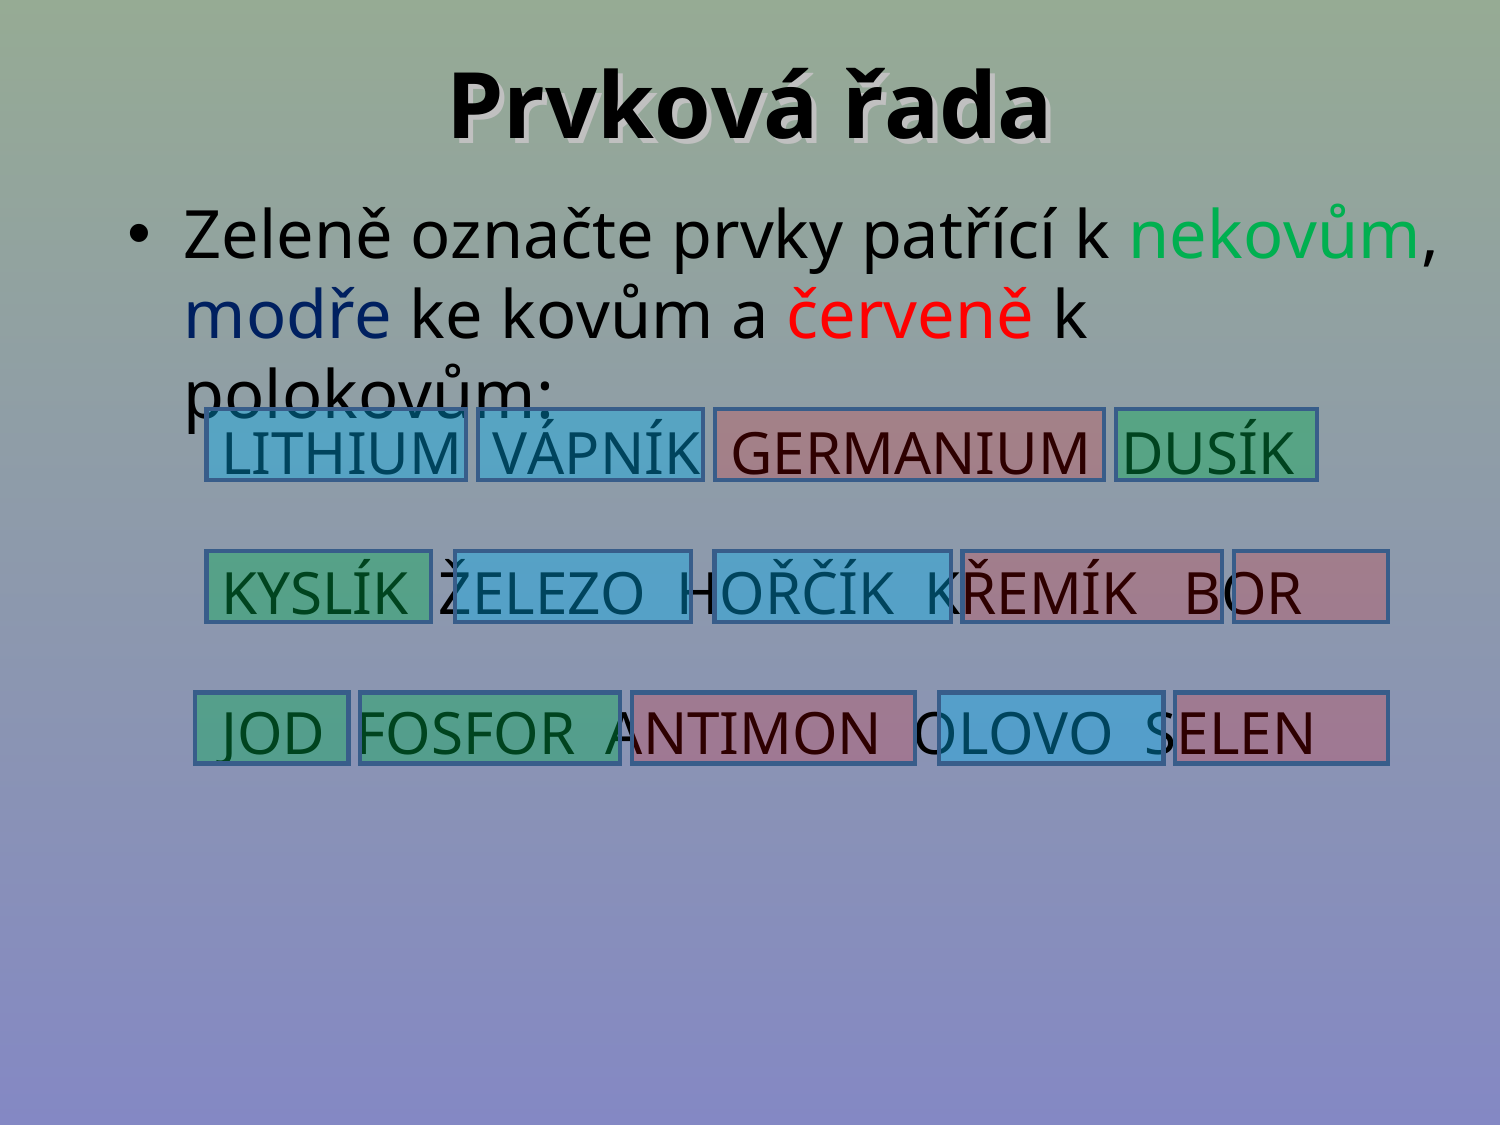

# Prvková řada
Zeleně označte prvky patřící k nekovům, modře ke kovům a červeně k polokovům:
LITHIUM VÁPNÍK GERMANIUM DUSÍK
KYSLÍK ŽELEZO HOŘČÍK KŘEMÍK BOR
JOD FOSFOR ANTIMON OLOVO SELEN